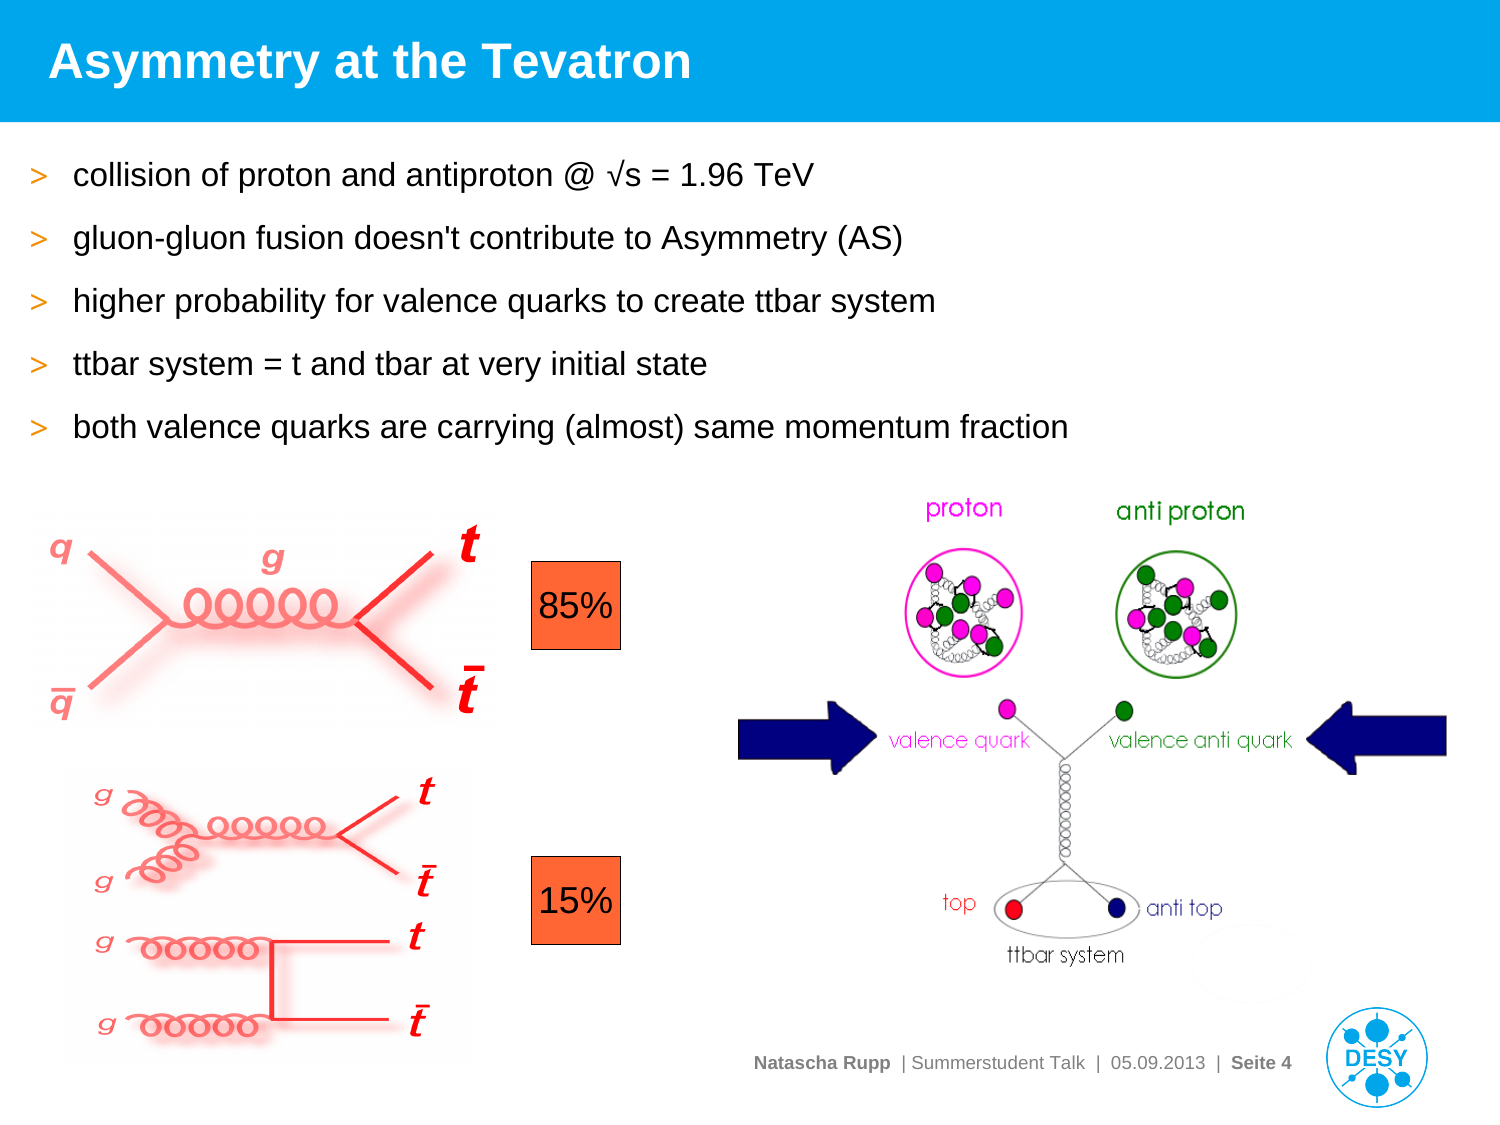

# Asymmetry at the Tevatron
collision of proton and antiproton @ √s = 1.96 TeV
gluon-gluon fusion doesn't contribute to Asymmetry (AS)
higher probability for valence quarks to create ttbar system
ttbar system = t and tbar at very initial state
both valence quarks are carrying (almost) same momentum fraction
85%
15%